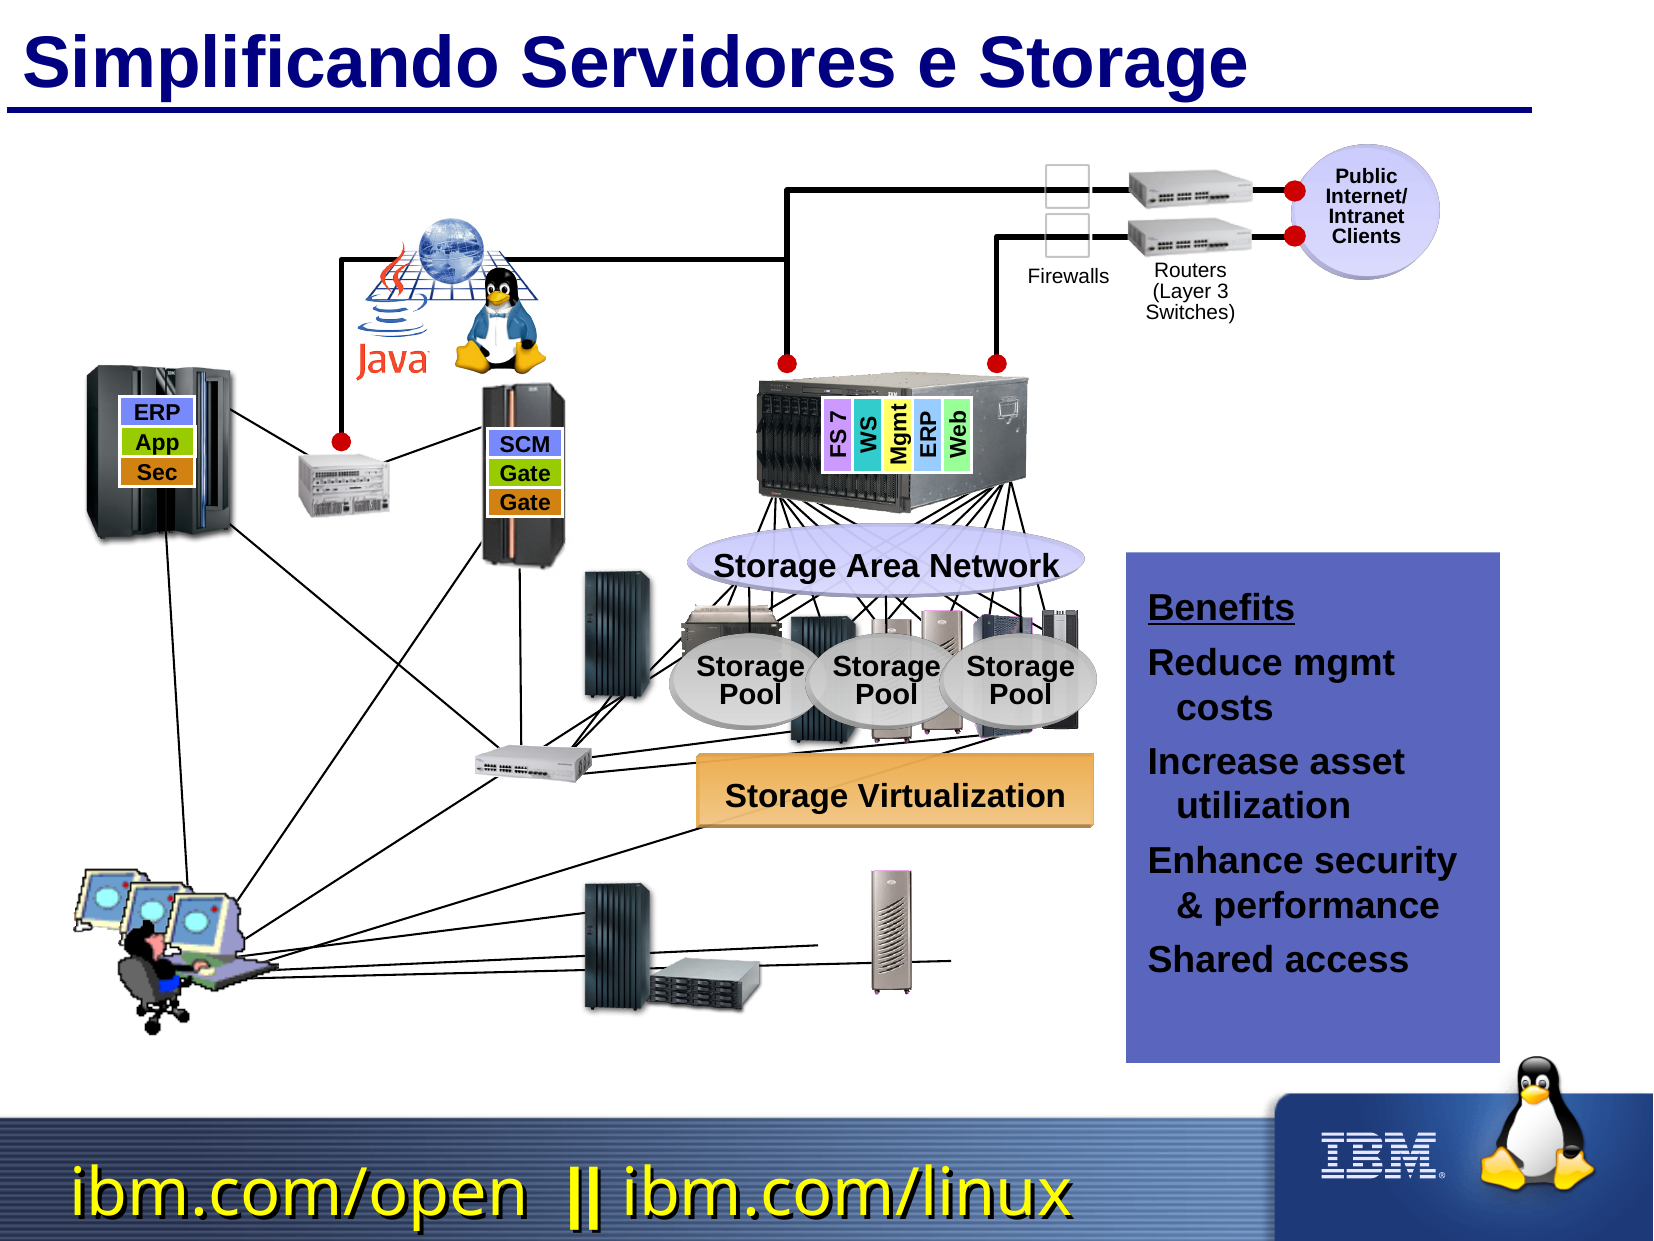

Simplificando Servidores e Storage
Public Internet/
Intranet Clients
Routers (Layer 3 Switches)
Firewalls
ERP
App
Sec
FS 7
WS
Mgmt
ERP
Web
SCM
Gate
Gate
Storage Area Network
Benefits
Reduce mgmt costs
Increase asset utilization
Enhance security & performance
Shared access
Storage Pool
Storage Pool
Storage Pool
Storage Virtualization